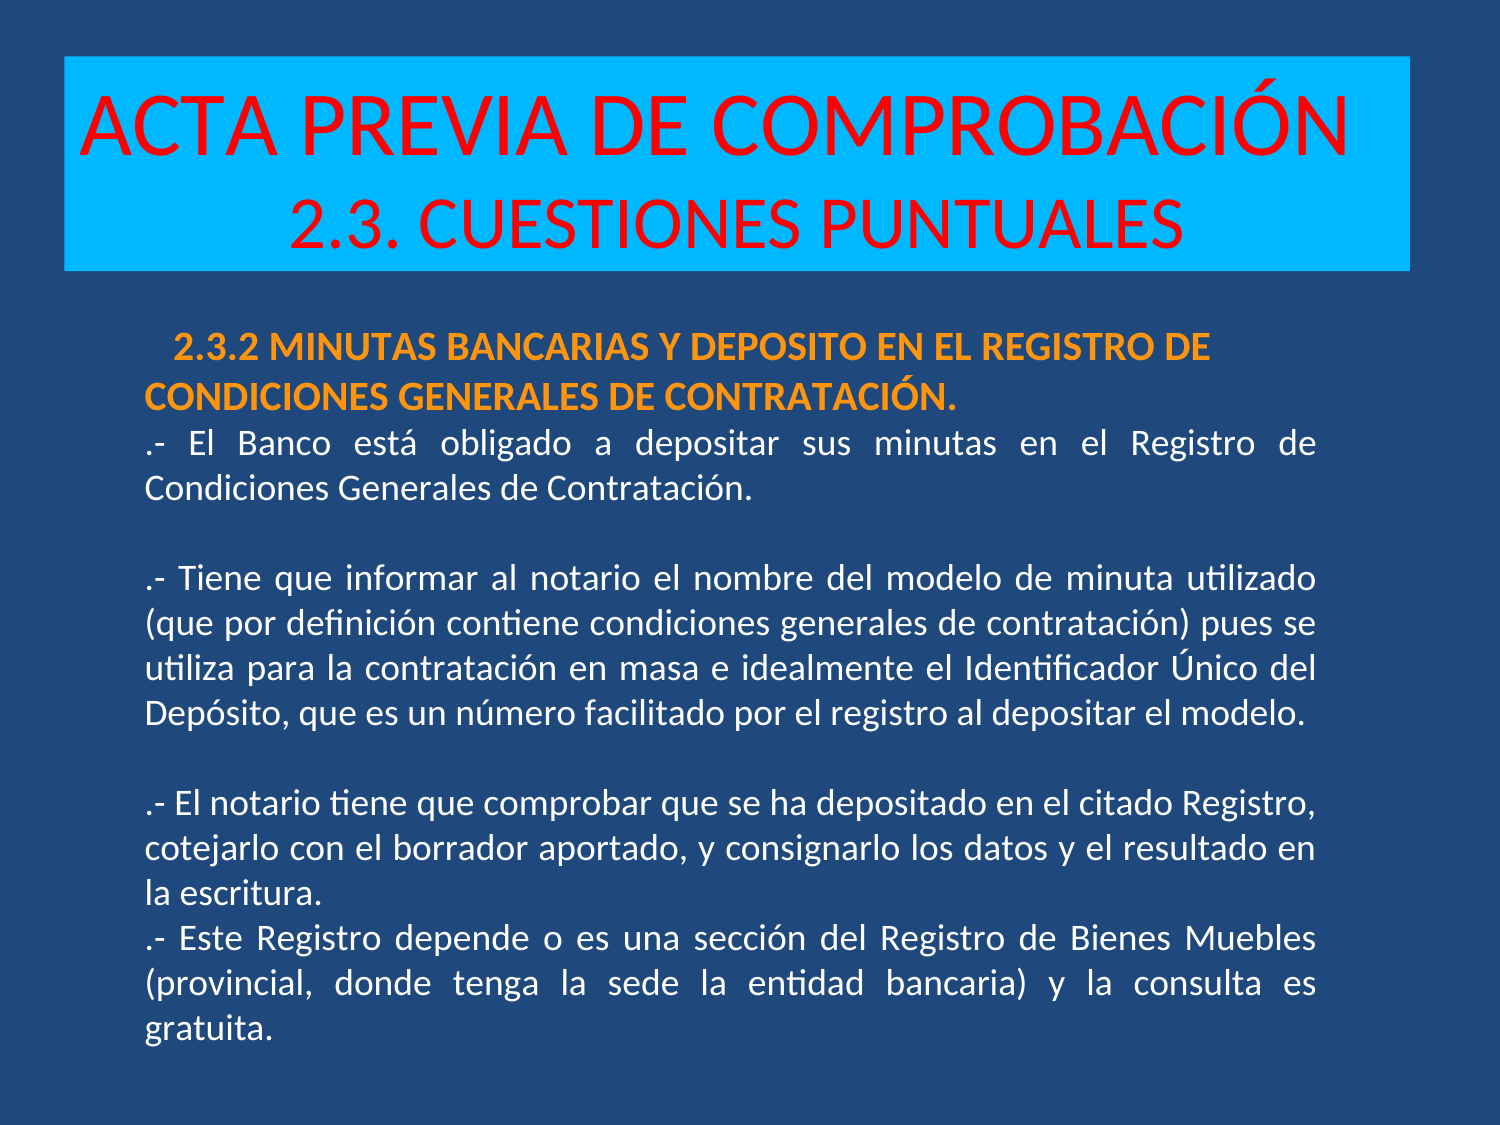

ACTA PREVIA DE COMPROBACIÓN
2.3. CUESTIONES PUNTUALES
 2.3.2 MINUTAS BANCARIAS Y DEPOSITO EN EL REGISTRO DE CONDICIONES GENERALES DE CONTRATACIÓN.
.- El Banco está obligado a depositar sus minutas en el Registro de Condiciones Generales de Contratación.
.- Tiene que informar al notario el nombre del modelo de minuta utilizado (que por definición contiene condiciones generales de contratación) pues se utiliza para la contratación en masa e idealmente el Identificador Único del Depósito, que es un número facilitado por el registro al depositar el modelo.
.- El notario tiene que comprobar que se ha depositado en el citado Registro, cotejarlo con el borrador aportado, y consignarlo los datos y el resultado en la escritura.
.- Este Registro depende o es una sección del Registro de Bienes Muebles (provincial, donde tenga la sede la entidad bancaria) y la consulta es gratuita.